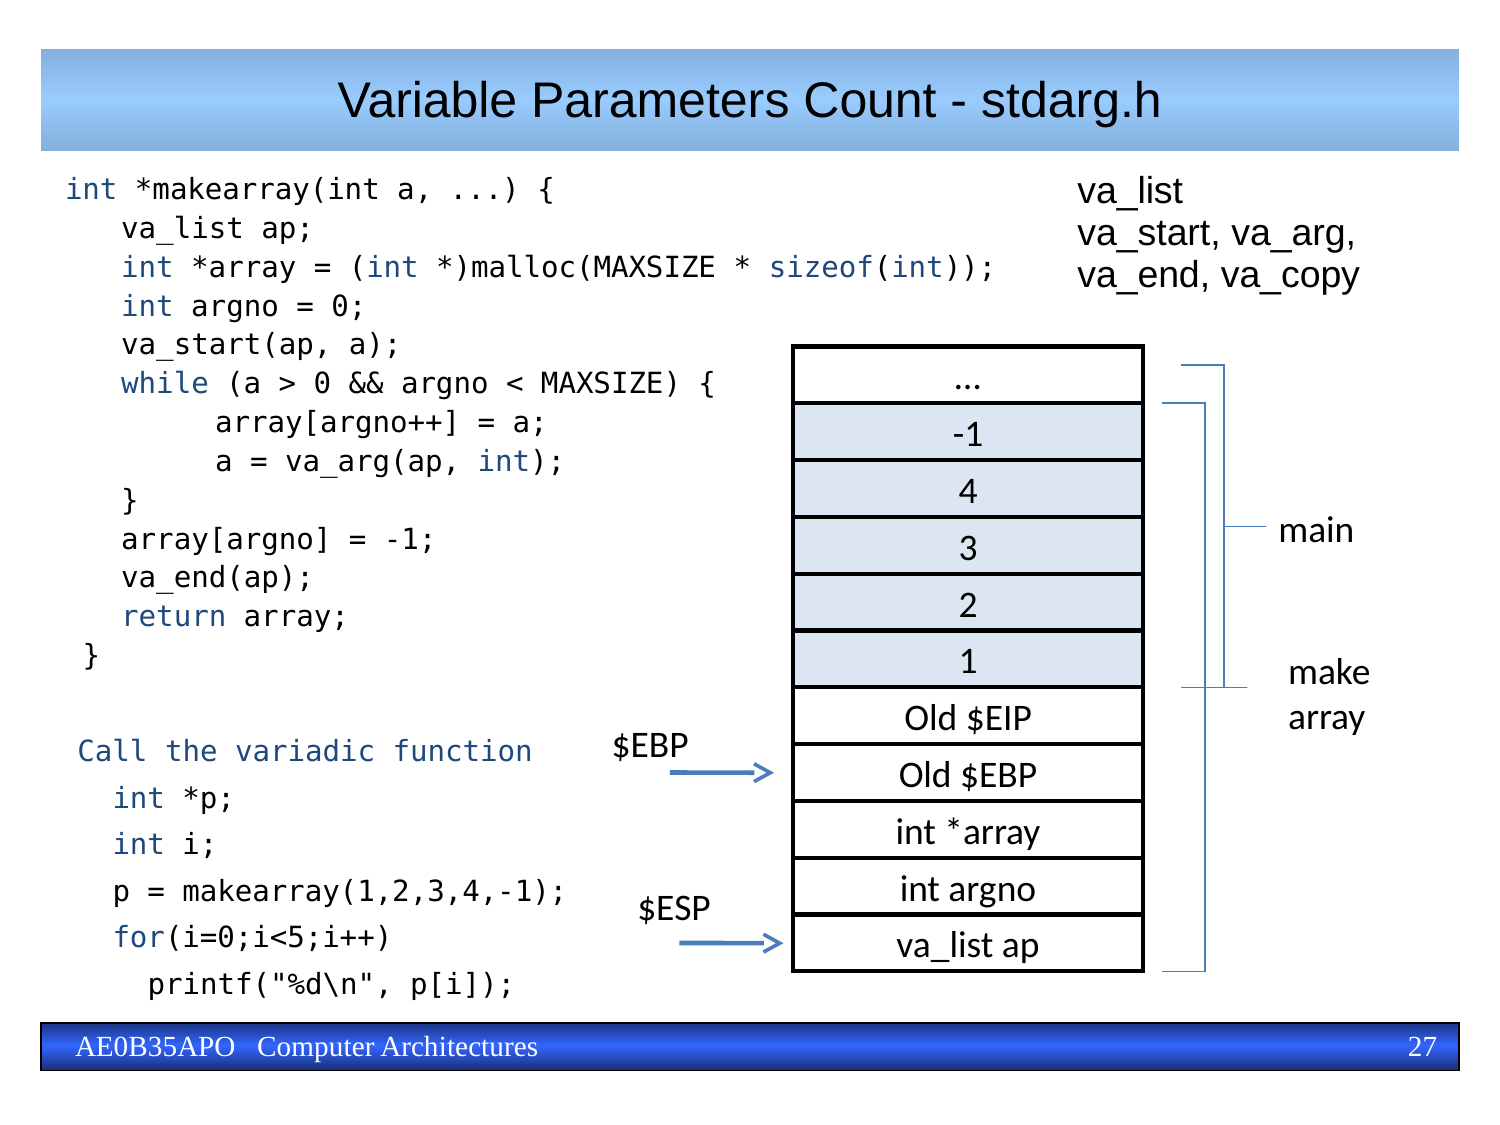

# Variable Parameters Count - stdarg.h
va_list
va_start, va_arg, va_end, va_copy
int *makearray(int a, ...) {
	va_list ap;
	int *array = (int *)malloc(MAXSIZE * sizeof(int));
	int argno = 0;
	va_start(ap, a);
	while (a > 0 && argno < MAXSIZE) {
		array[argno++] = a;
		a = va_arg(ap, int);
	}
	array[argno] = -1;
	va_end(ap);
	return array;
 }
…
-1
4
main
3
2
1
make
array
Old $EIP
$EBP
Call the variadic function
 int *p;
 int i;
 p = makearray(1,2,3,4,-1);
 for(i=0;i<5;i++)
 printf("%d\n", p[i]);
Old $EBP
int *array
int argno
$ESP
va_list ap
AE0B35APO Computer Architectures
27